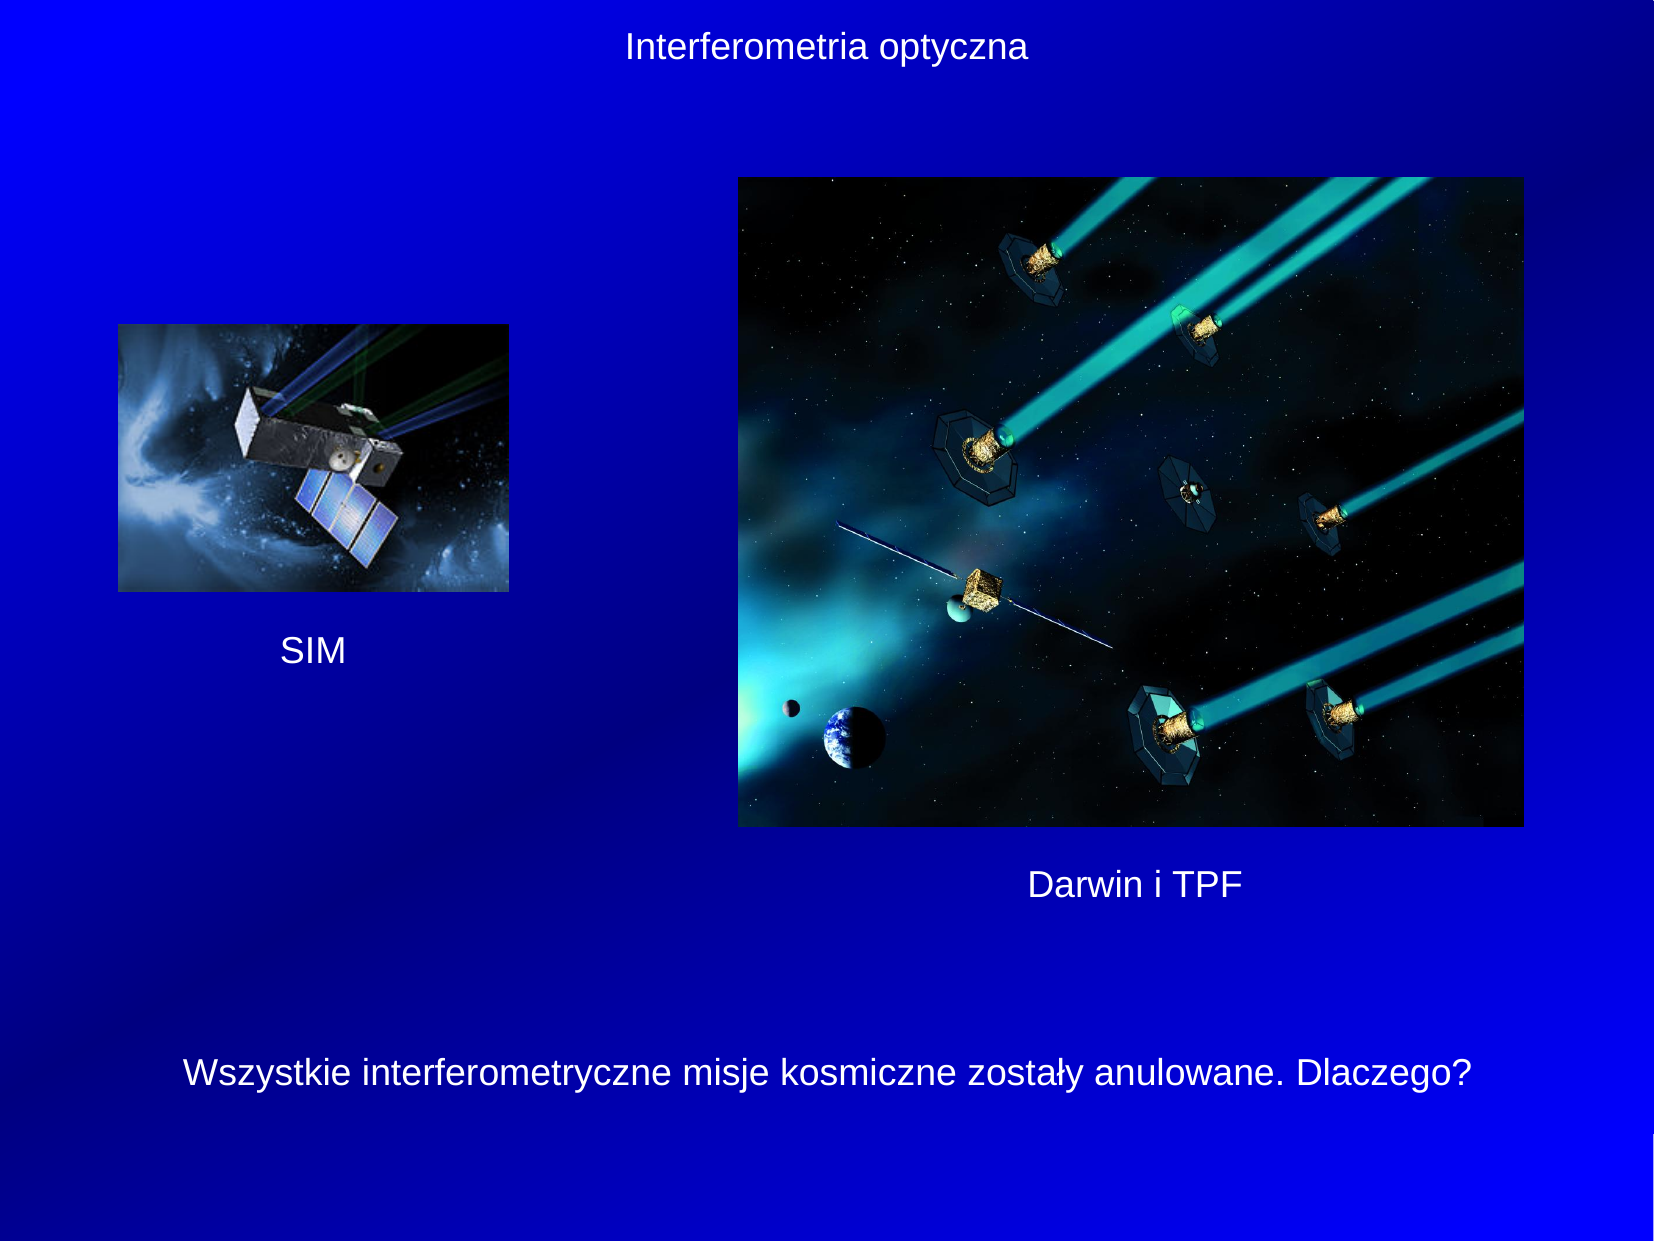

Interferometria optyczna
SIM
Darwin i TPF
Wszystkie interferometryczne misje kosmiczne zostały anulowane. Dlaczego?